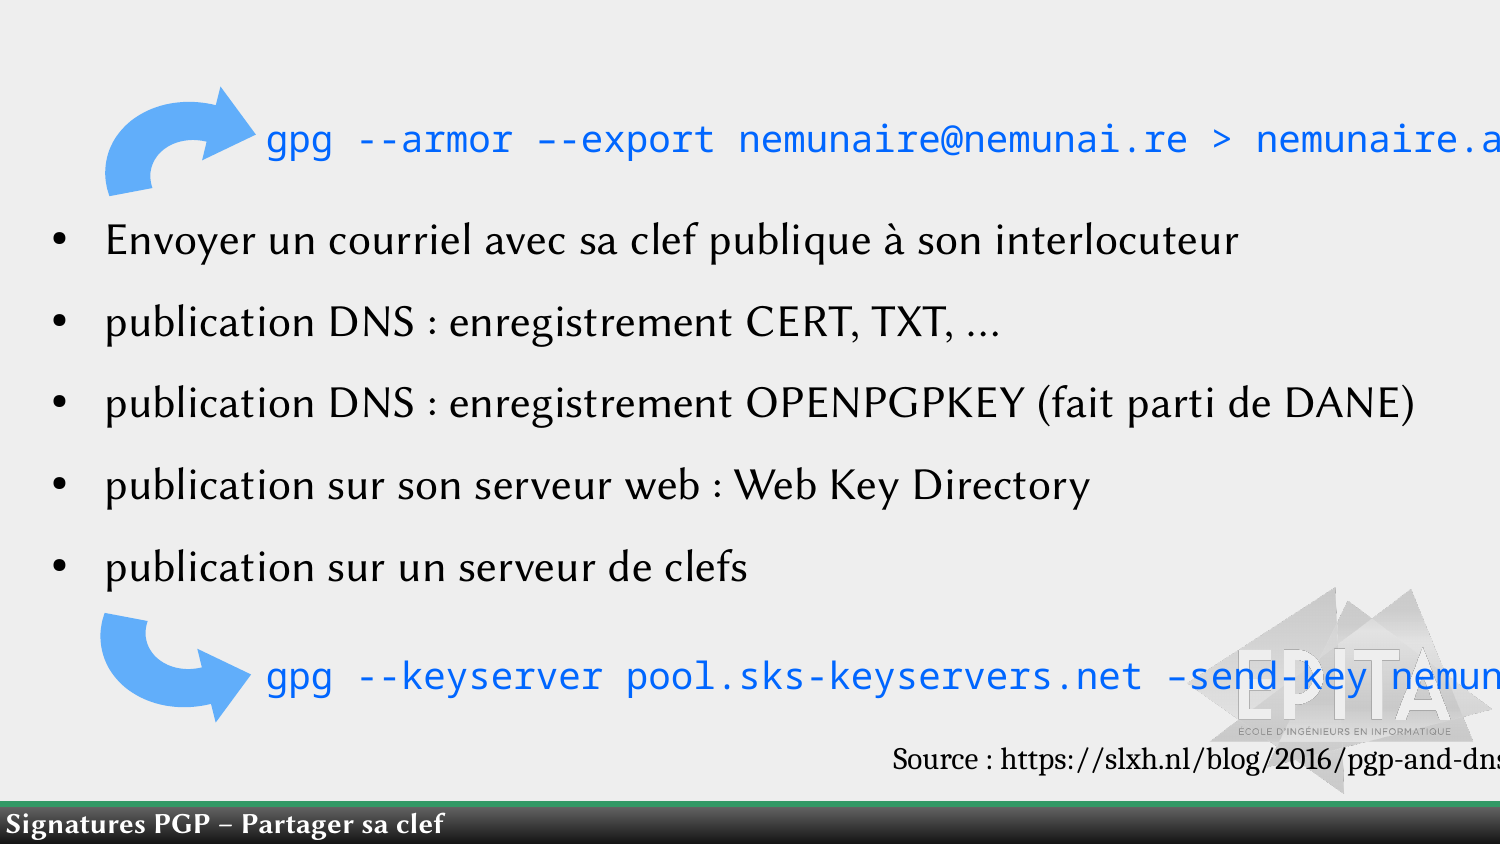

Envoyer un courriel avec sa clef publique à son interlocuteur
publication DNS : enregistrement CERT, TXT, ...
publication DNS : enregistrement OPENPGPKEY (fait parti de DANE)
publication sur son serveur web : Web Key Directory
publication sur un serveur de clefs
gpg --armor –-export nemunaire@nemunai.re > nemunaire.asc
gpg --keyserver pool.sks-keyservers.net –send-key nemunaire
Source : https://slxh.nl/blog/2016/pgp-and-dns/
# Signatures PGP – Partager sa clef